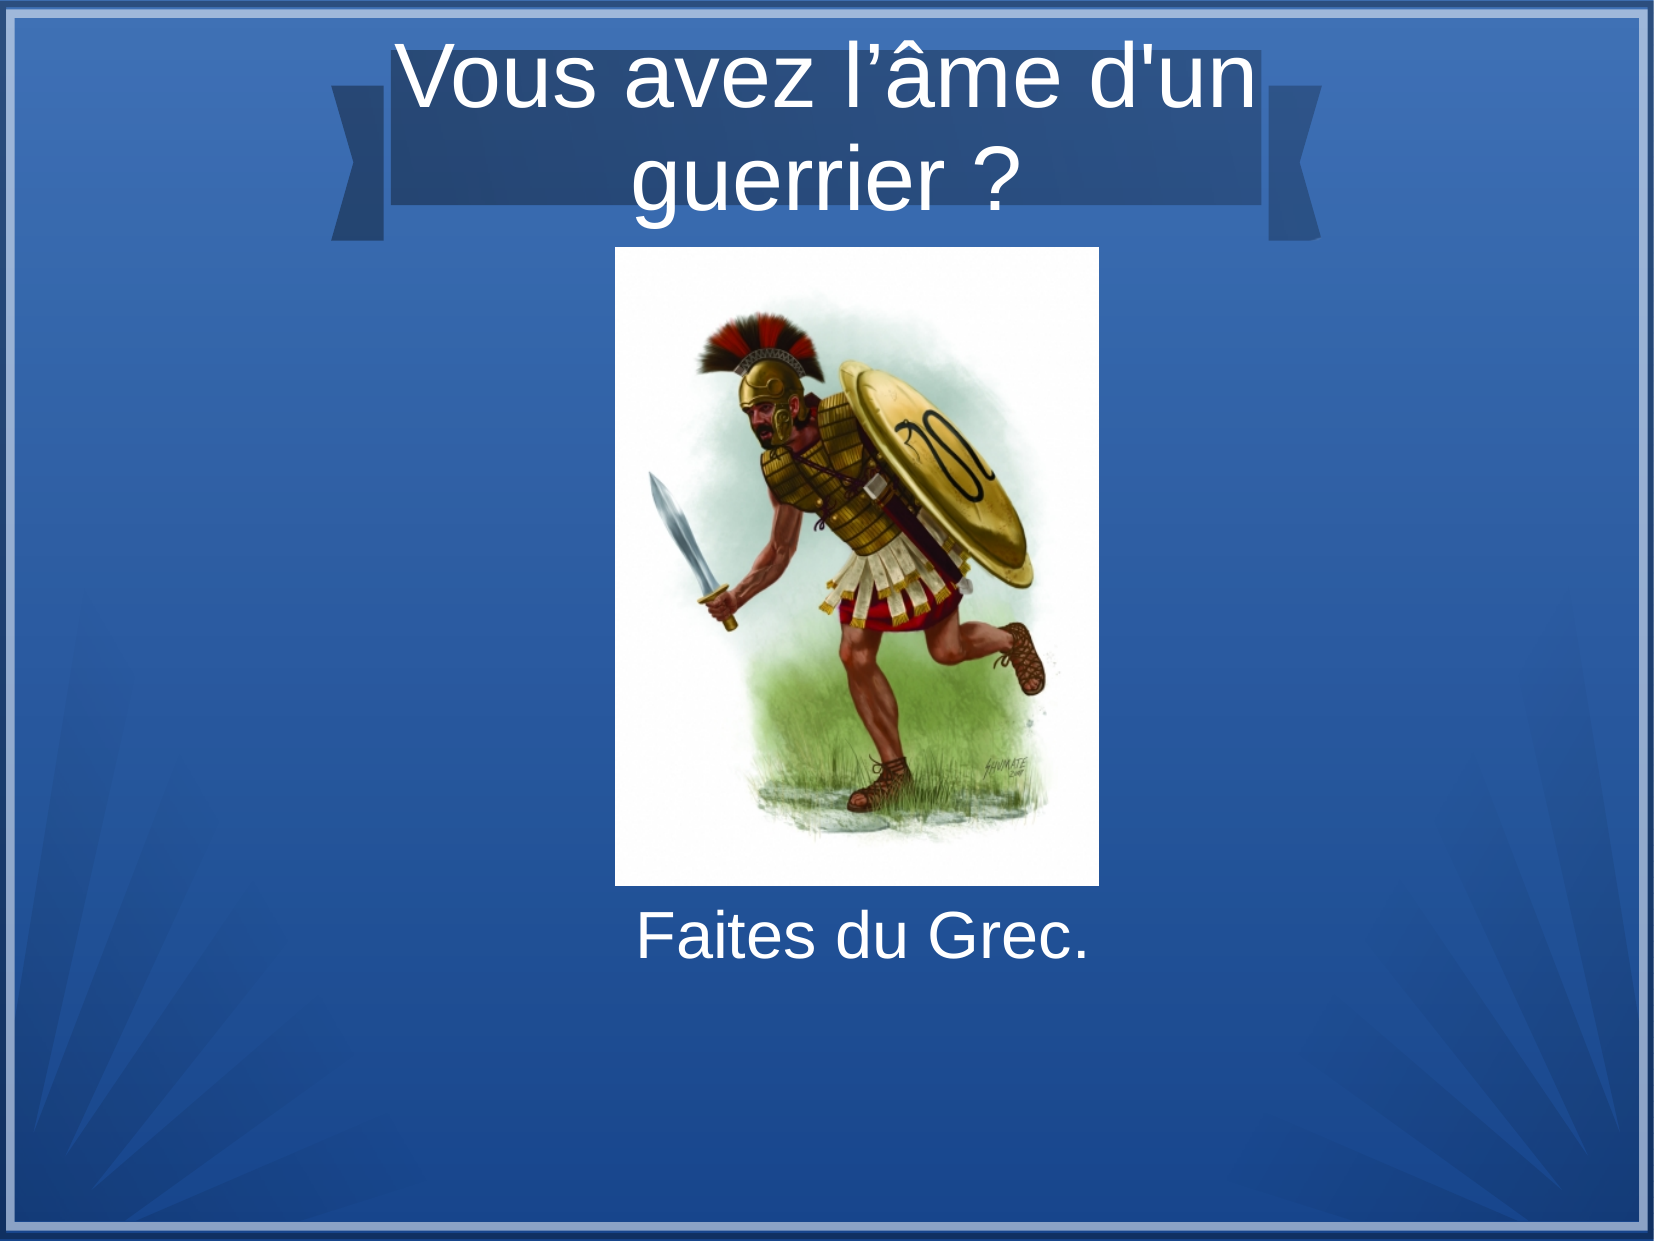

# Vous avez l’âme d'un guerrier ?
Faites du Grec.